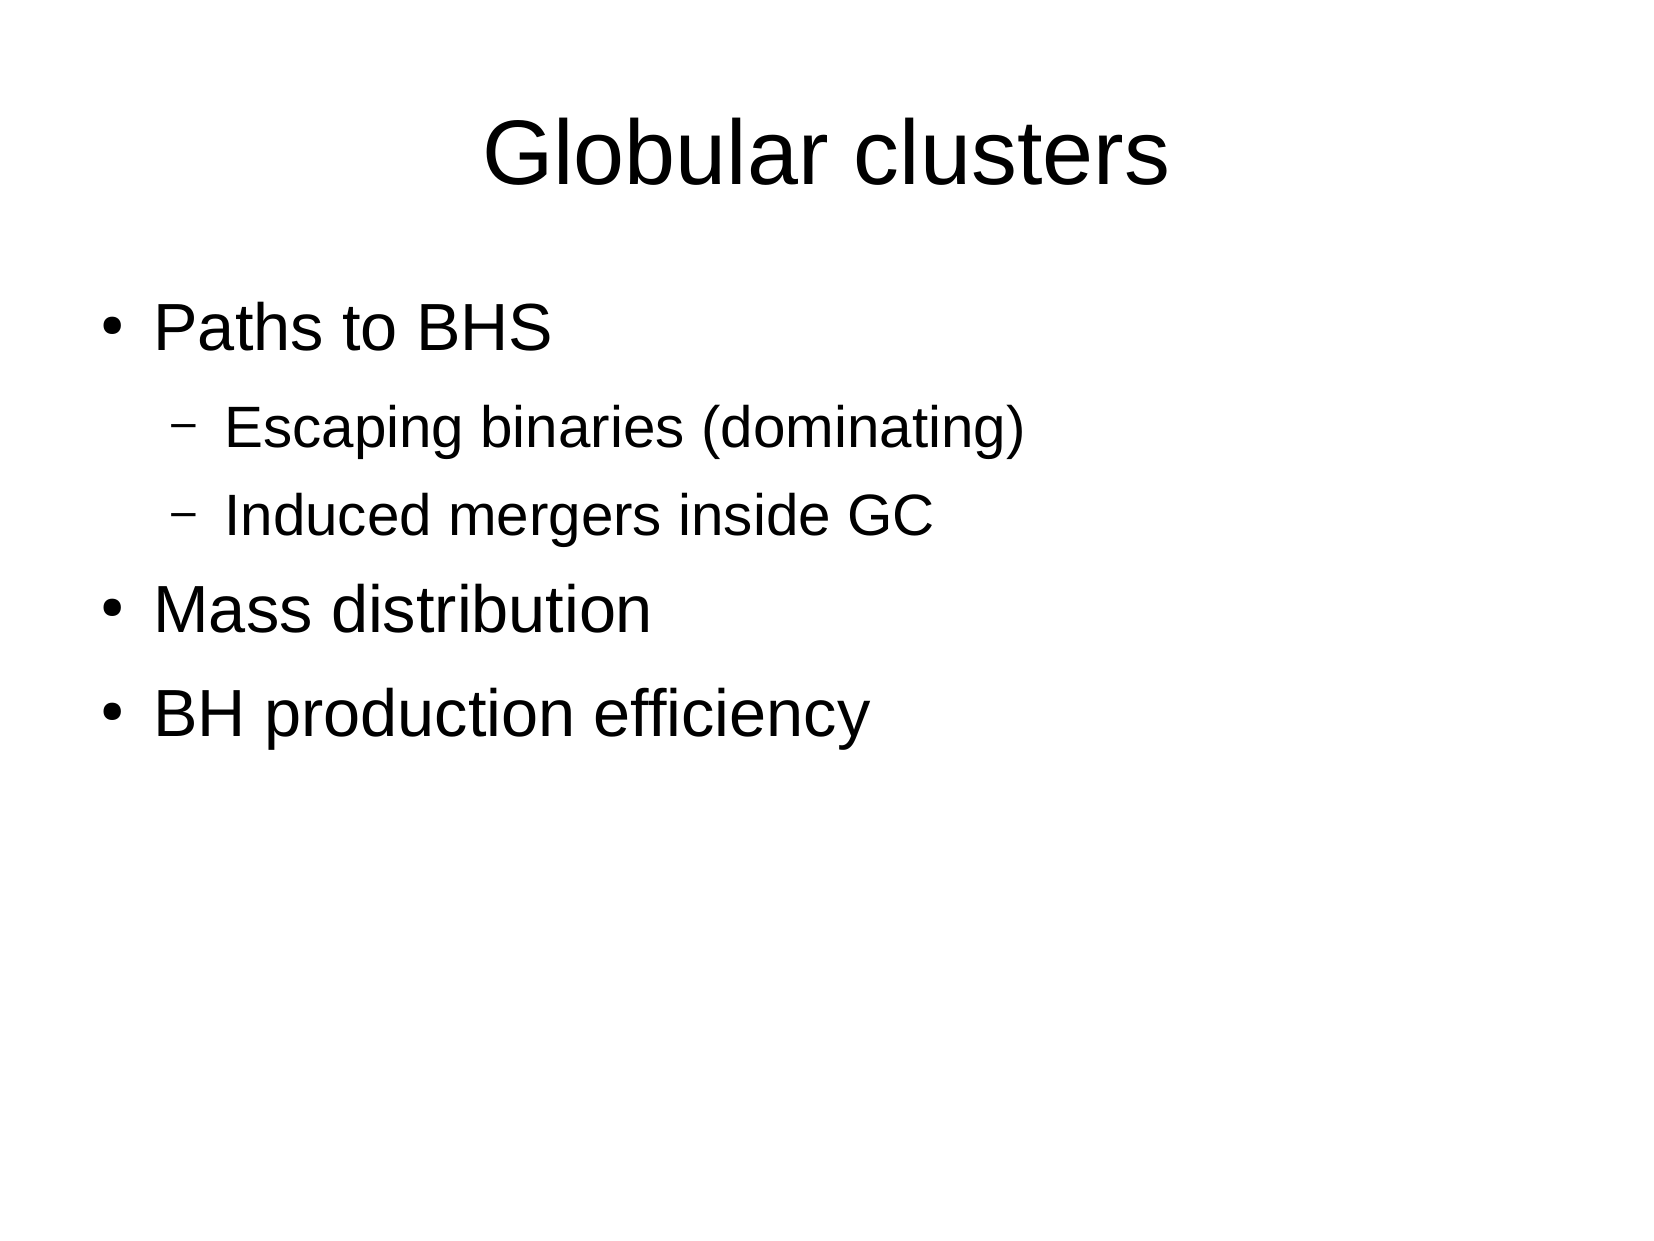

# Globular clusters
Paths to BHS
Escaping binaries (dominating)
Induced mergers inside GC
Mass distribution
BH production efficiency